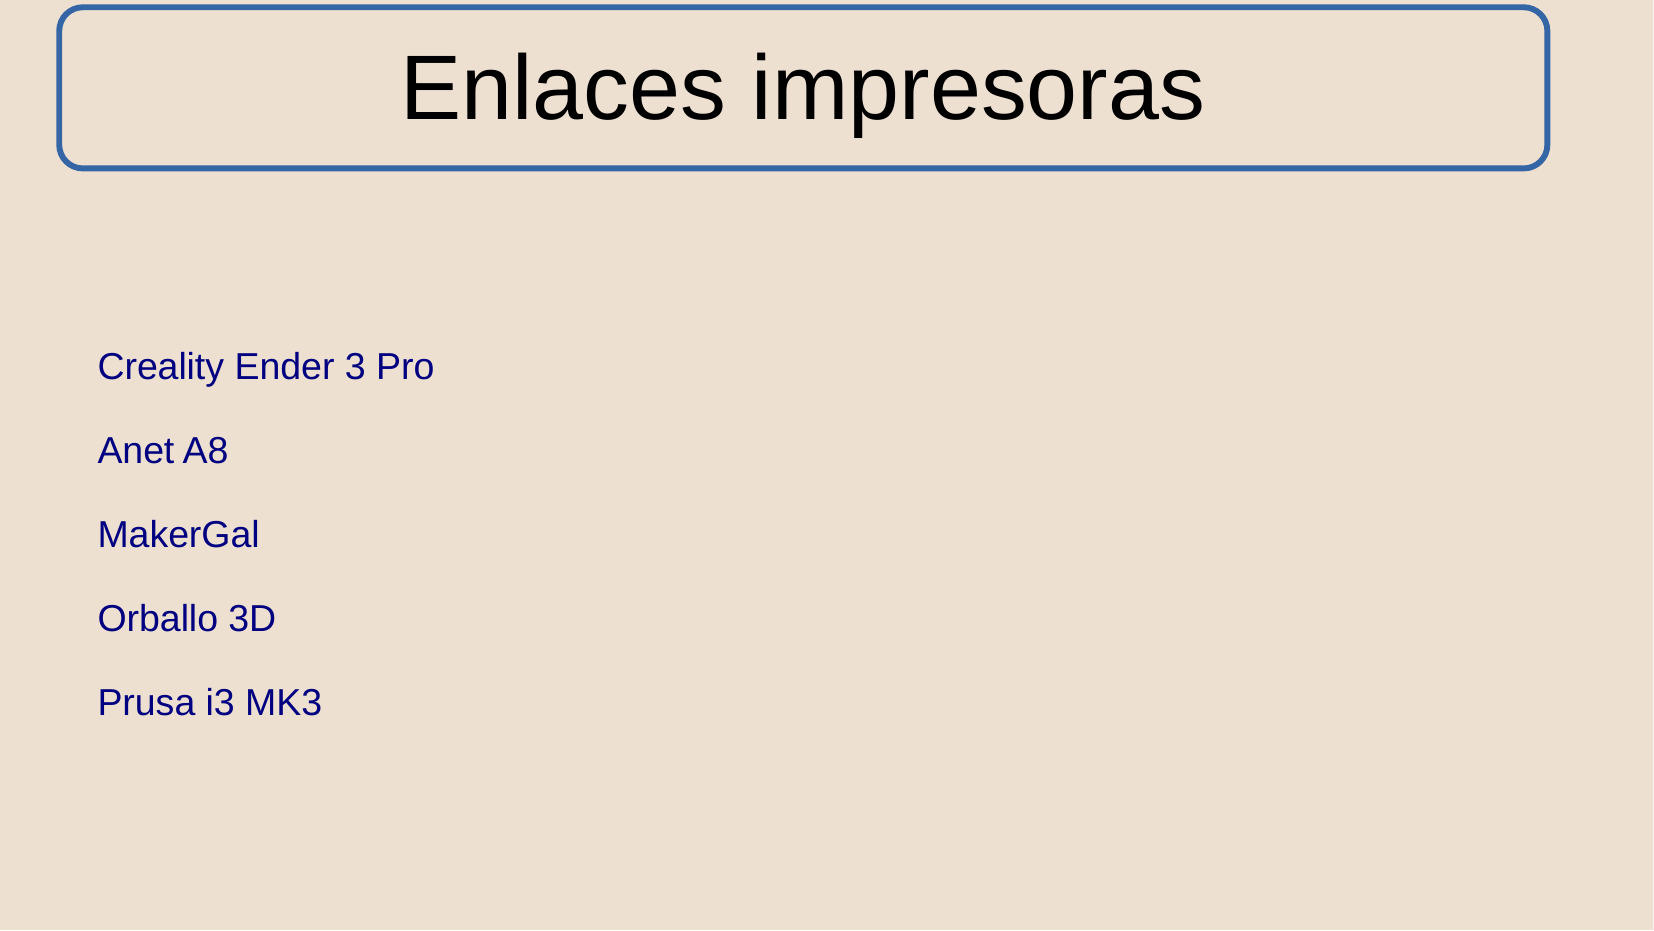

# Enlaces impresoras
Creality Ender 3 Pro
Anet A8
MakerGal
Orballo 3D
Prusa i3 MK3